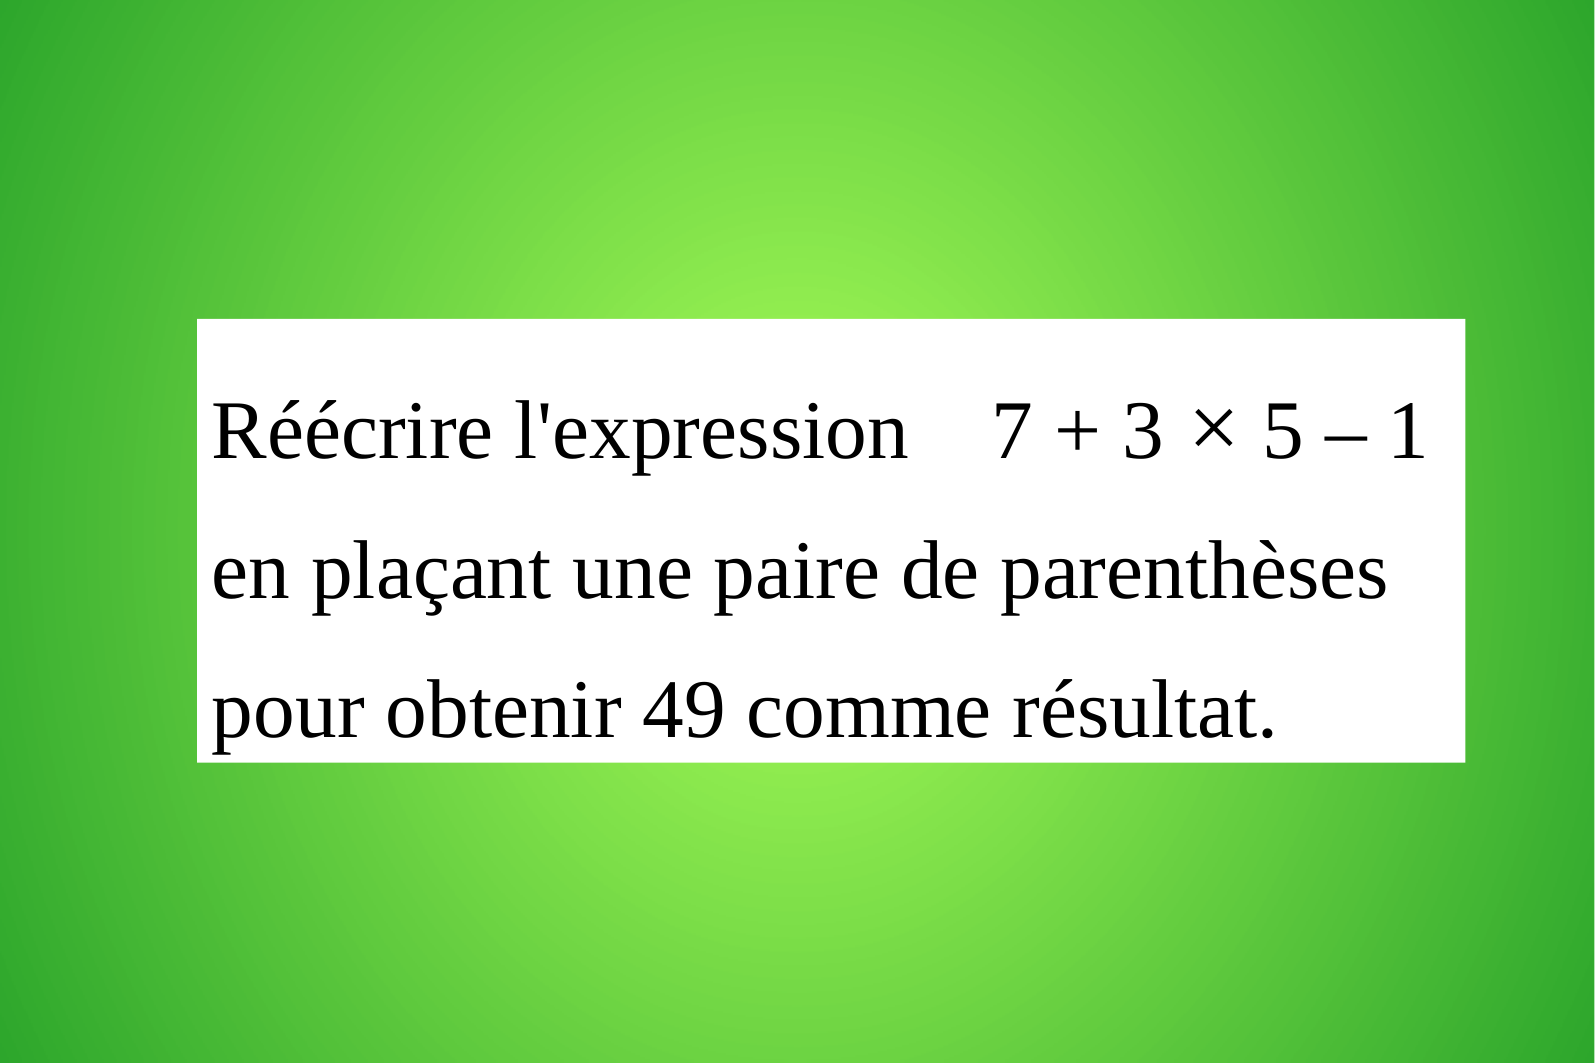

Réécrire l'expression 7 + 3 × 5 – 1
en plaçant une paire de parenthèses
pour obtenir 49 comme résultat.